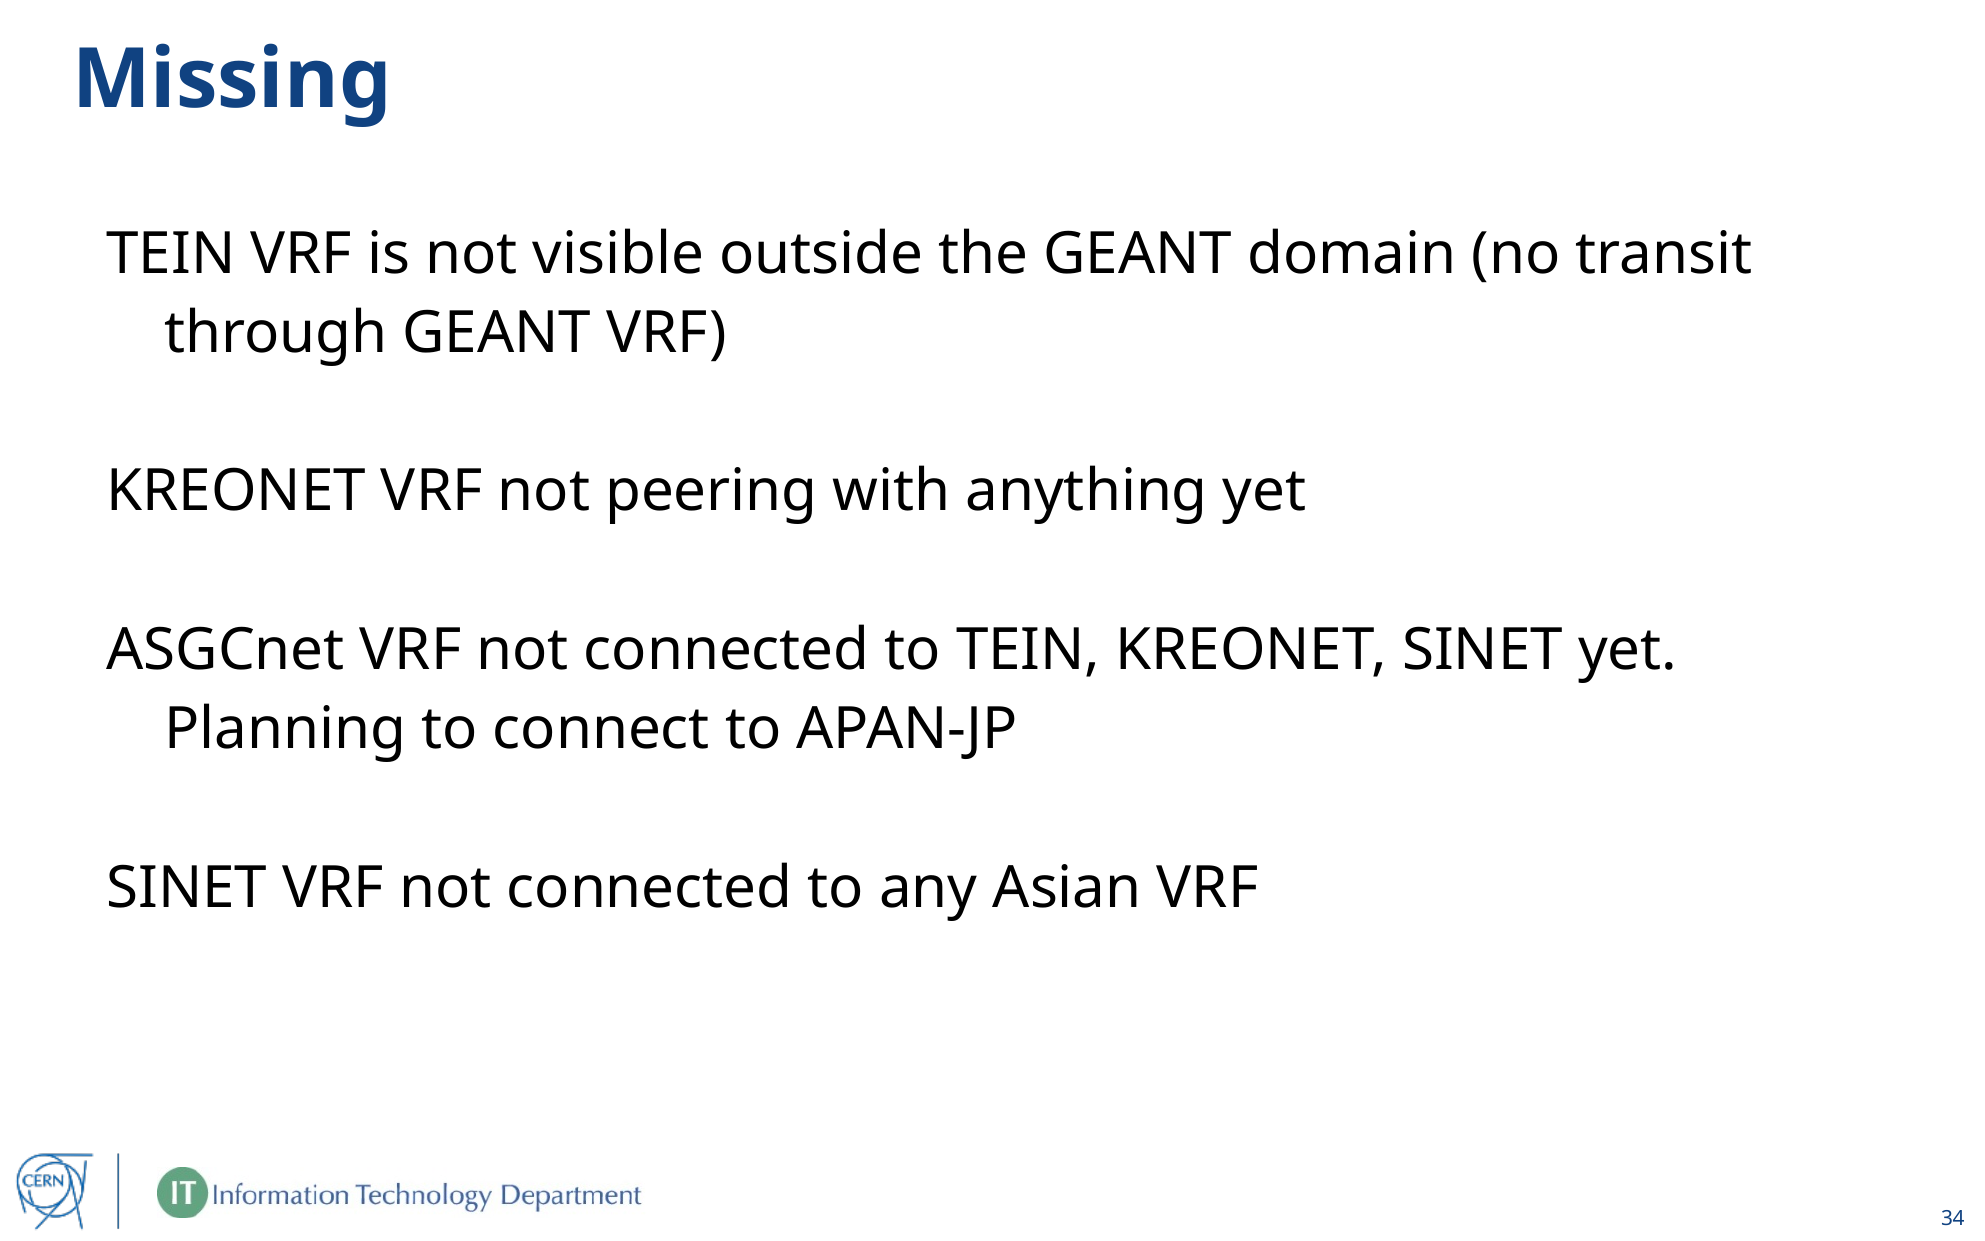

# Missing
TEIN VRF is not visible outside the GEANT domain (no transit through GEANT VRF)
KREONET VRF not peering with anything yet
ASGCnet VRF not connected to TEIN, KREONET, SINET yet. Planning to connect to APAN-JP
SINET VRF not connected to any Asian VRF